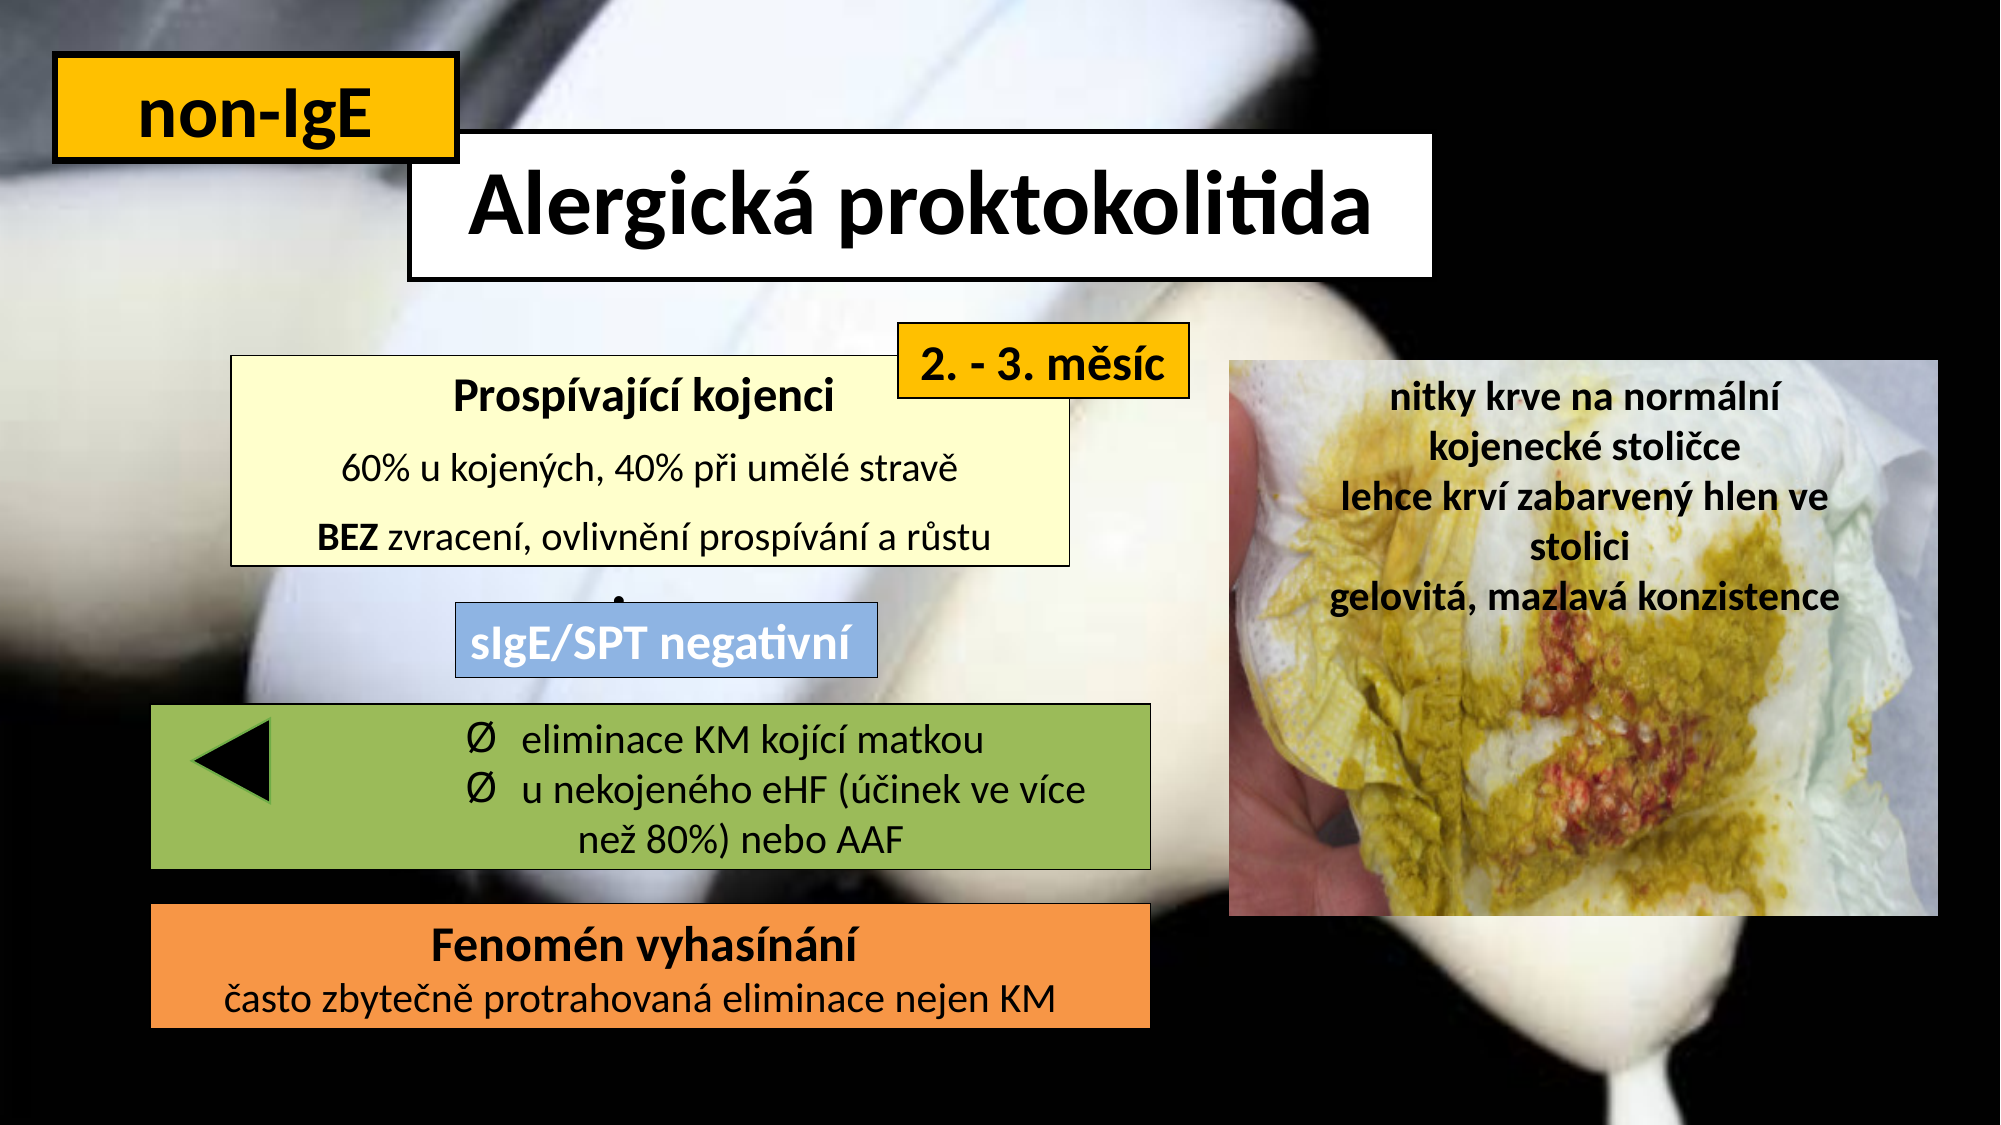

non-IgE
Alergická proktokolitida
2. - 3. měsíc
# Prospívající kojenci
60% u kojených, 40% při umělé stravě
 BEZ zvracení, ovlivnění prospívání a růstu
nitky krve na normální kojenecké stoličce
lehce krví zabarvený hlen ve stolici
gelovitá, mazlavá konzistence
sIgE/SPT negativní
eliminace KM kojící matkou
u nekojeného eHF (účinek ve více než 80%) nebo AAF
Fenomén vyhasínání
často zbytečně protrahovaná eliminace nejen KM